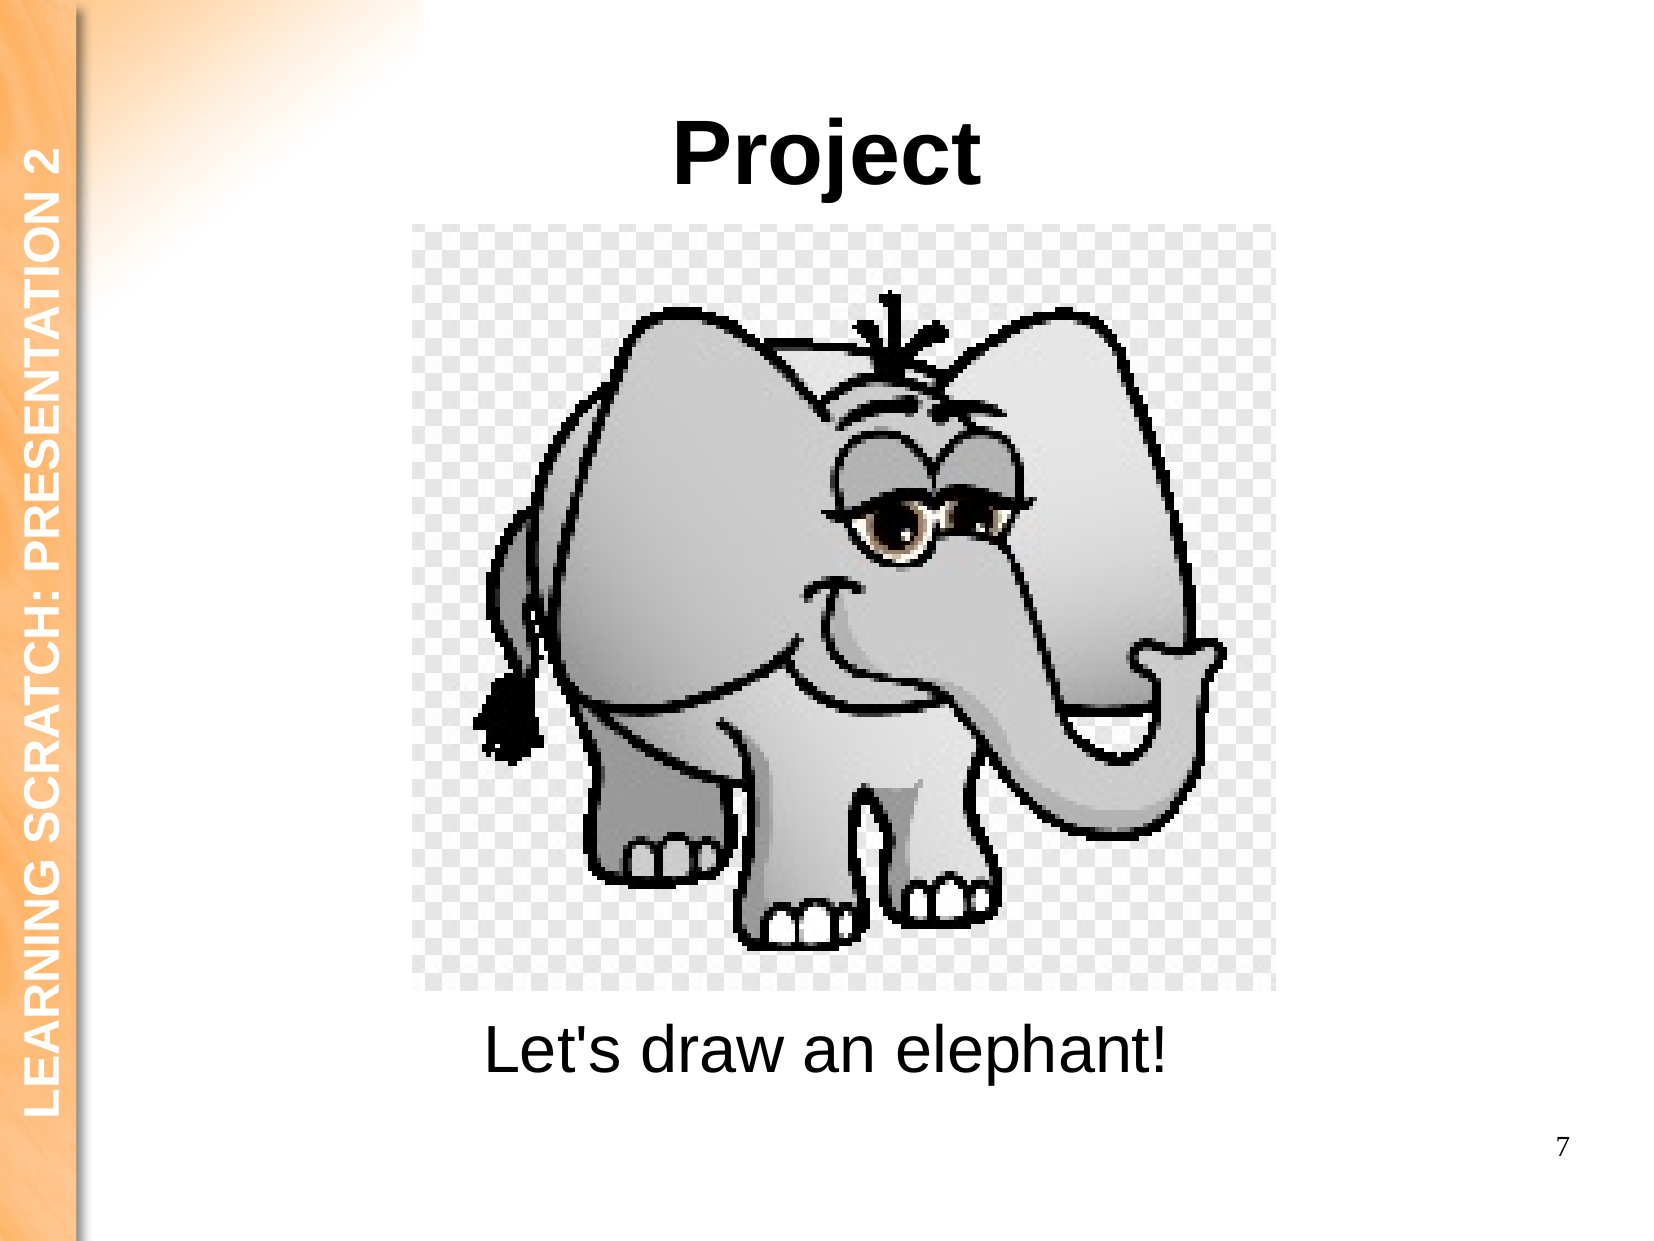

# Project
Let's draw an elephant!
7